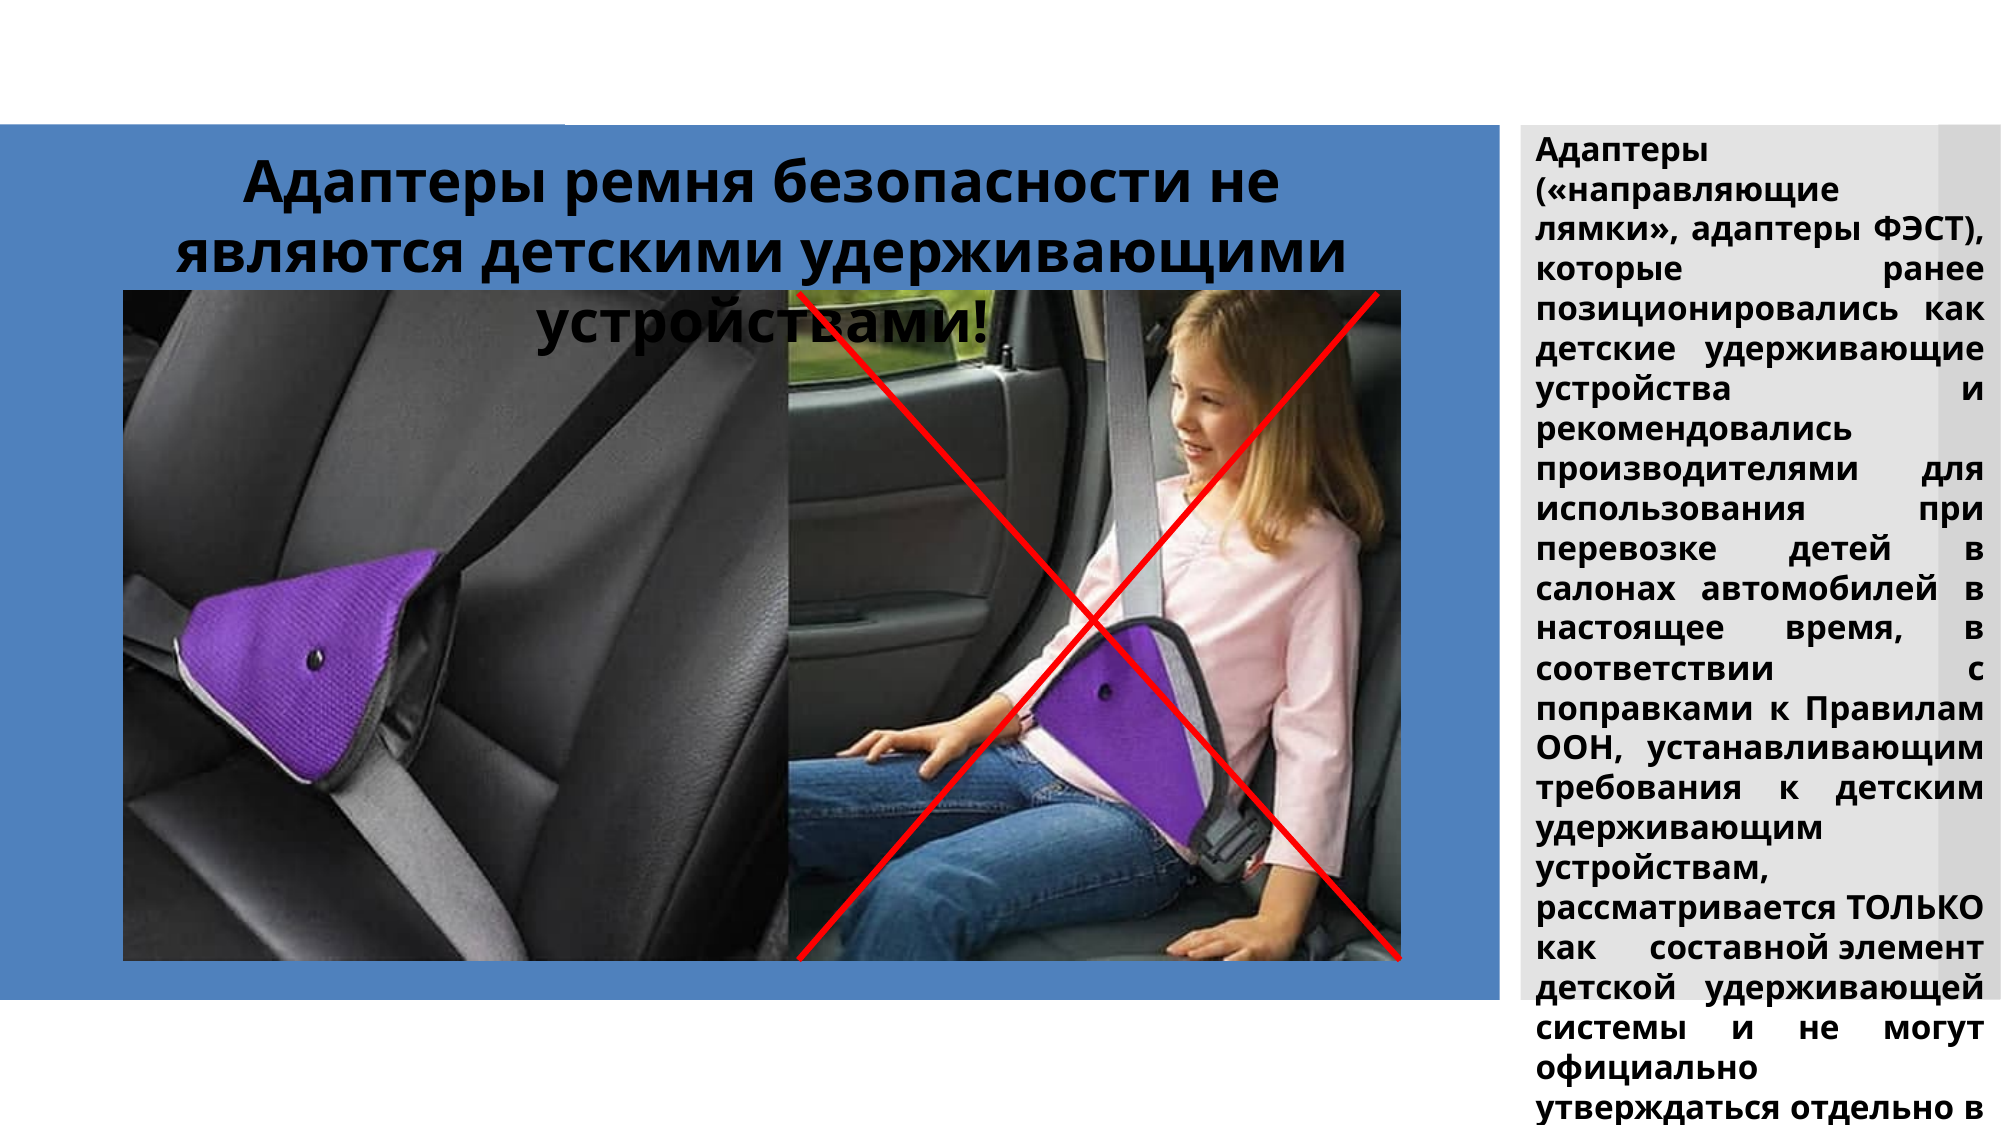

Адаптеры («направляющие лямки», адаптеры ФЭСТ), которые ранее позиционировались как детские удерживающие устройства и рекомендовались производителями для использования при перевозке детей в салонах автомобилей в настоящее время, в соответствии с поправками к Правилам ООН, устанавливающим требования к детским удерживающим устройствам, рассматривается ТОЛЬКО как составной элемент детской удерживающей системы и не могут официально утверждаться отдельно в качестве такой системы.
Адаптеры ремня безопасности не являются детскими удерживающими устройствами!
#